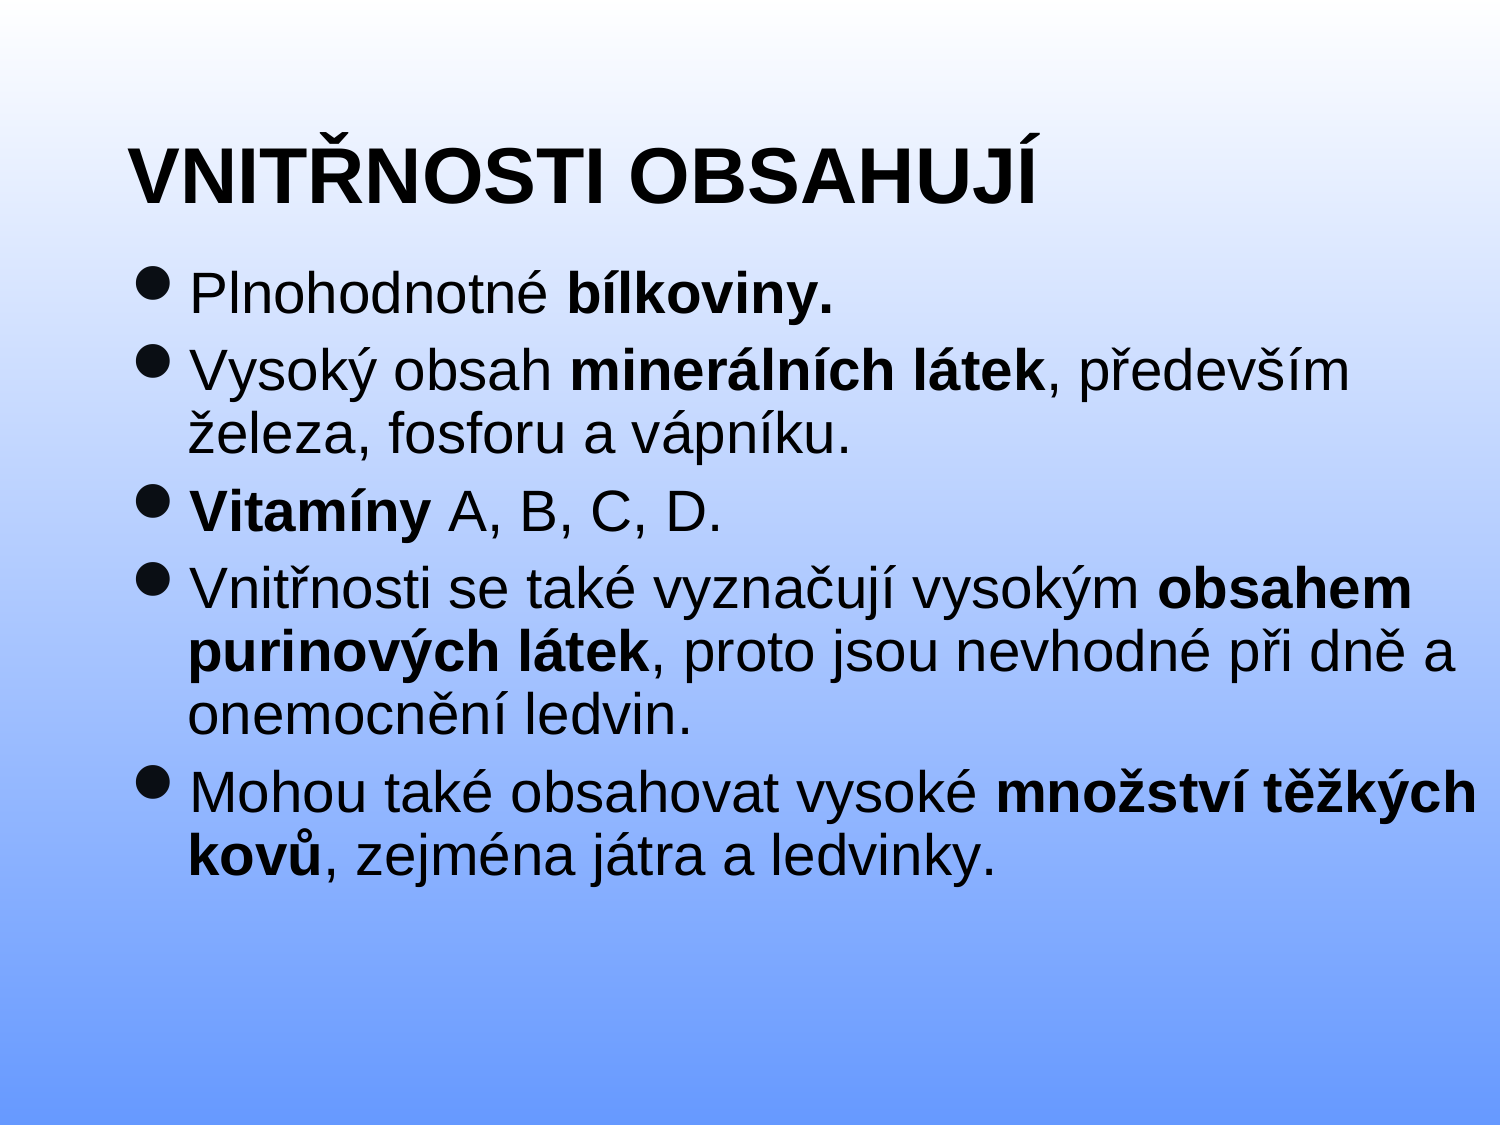

# VNITŘNOSTI OBSAHUJÍ
Plnohodnotné bílkoviny.
Vysoký obsah minerálních látek, především železa, fosforu a vápníku.
Vitamíny A, B, C, D.
Vnitřnosti se také vyznačují vysokým obsahem purinových látek, proto jsou nevhodné při dně a onemocnění ledvin.
Mohou také obsahovat vysoké množství těžkých kovů, zejména játra a ledvinky.